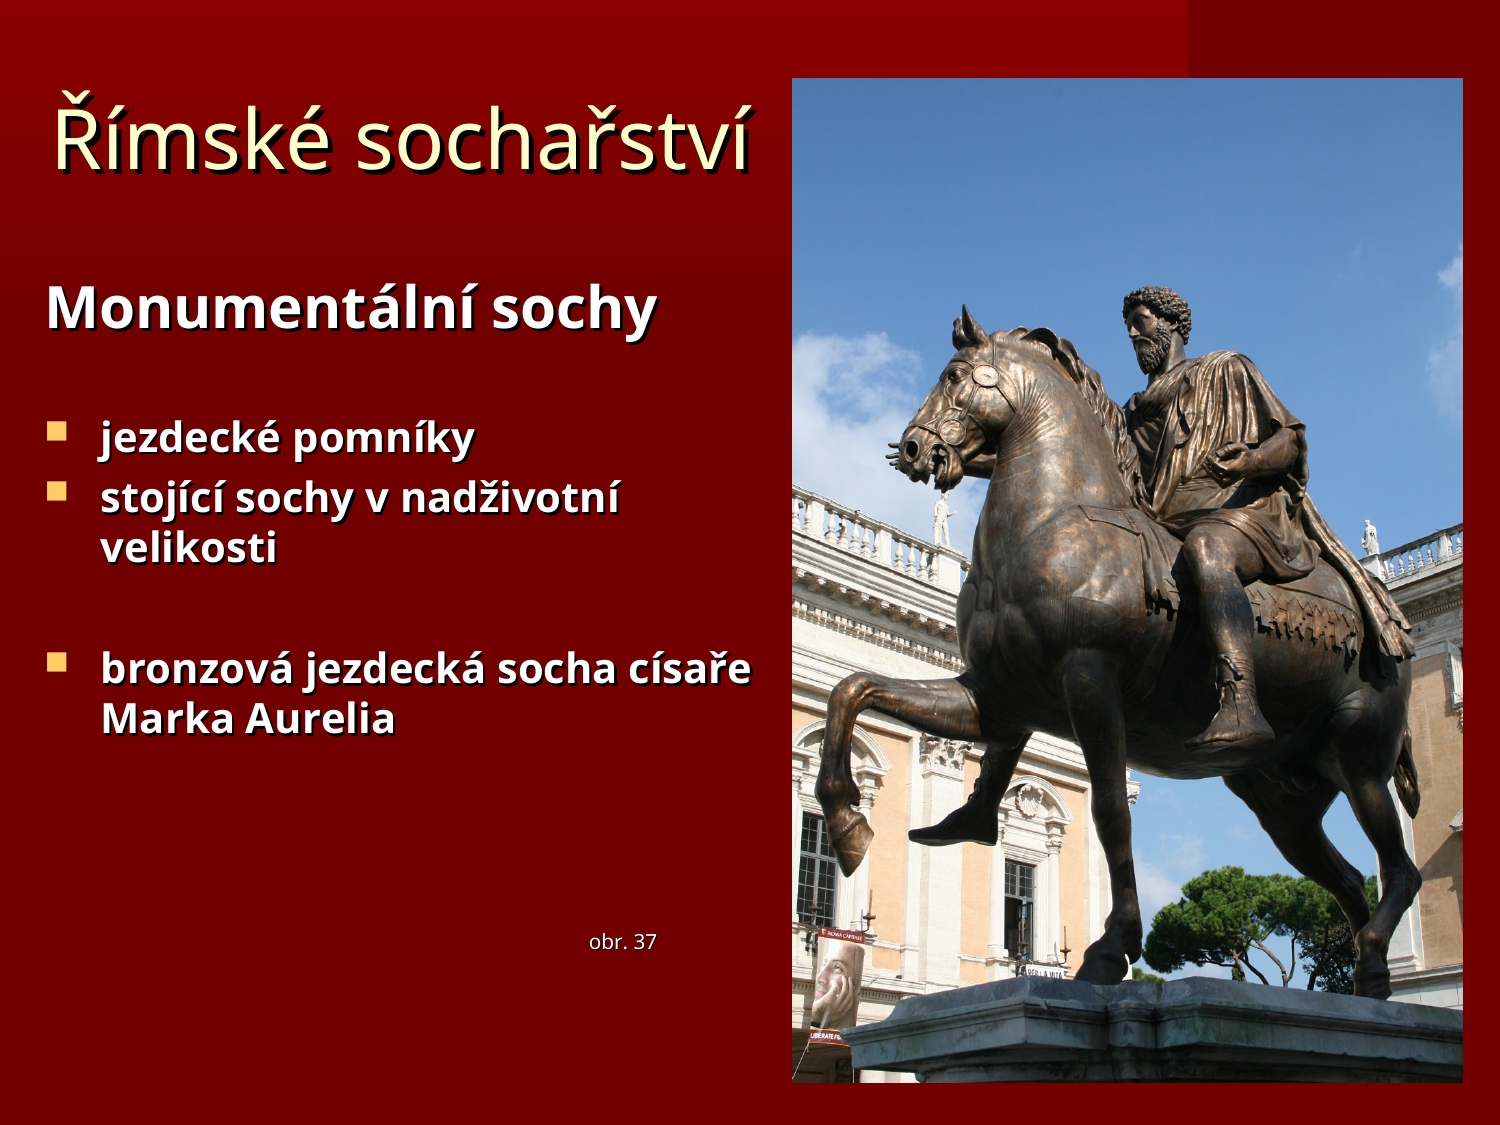

# Římské sochařství
Monumentální sochy
jezdecké pomníky
stojící sochy v nadživotní velikosti
bronzová jezdecká socha císaře Marka Aurelia
 obr. 37